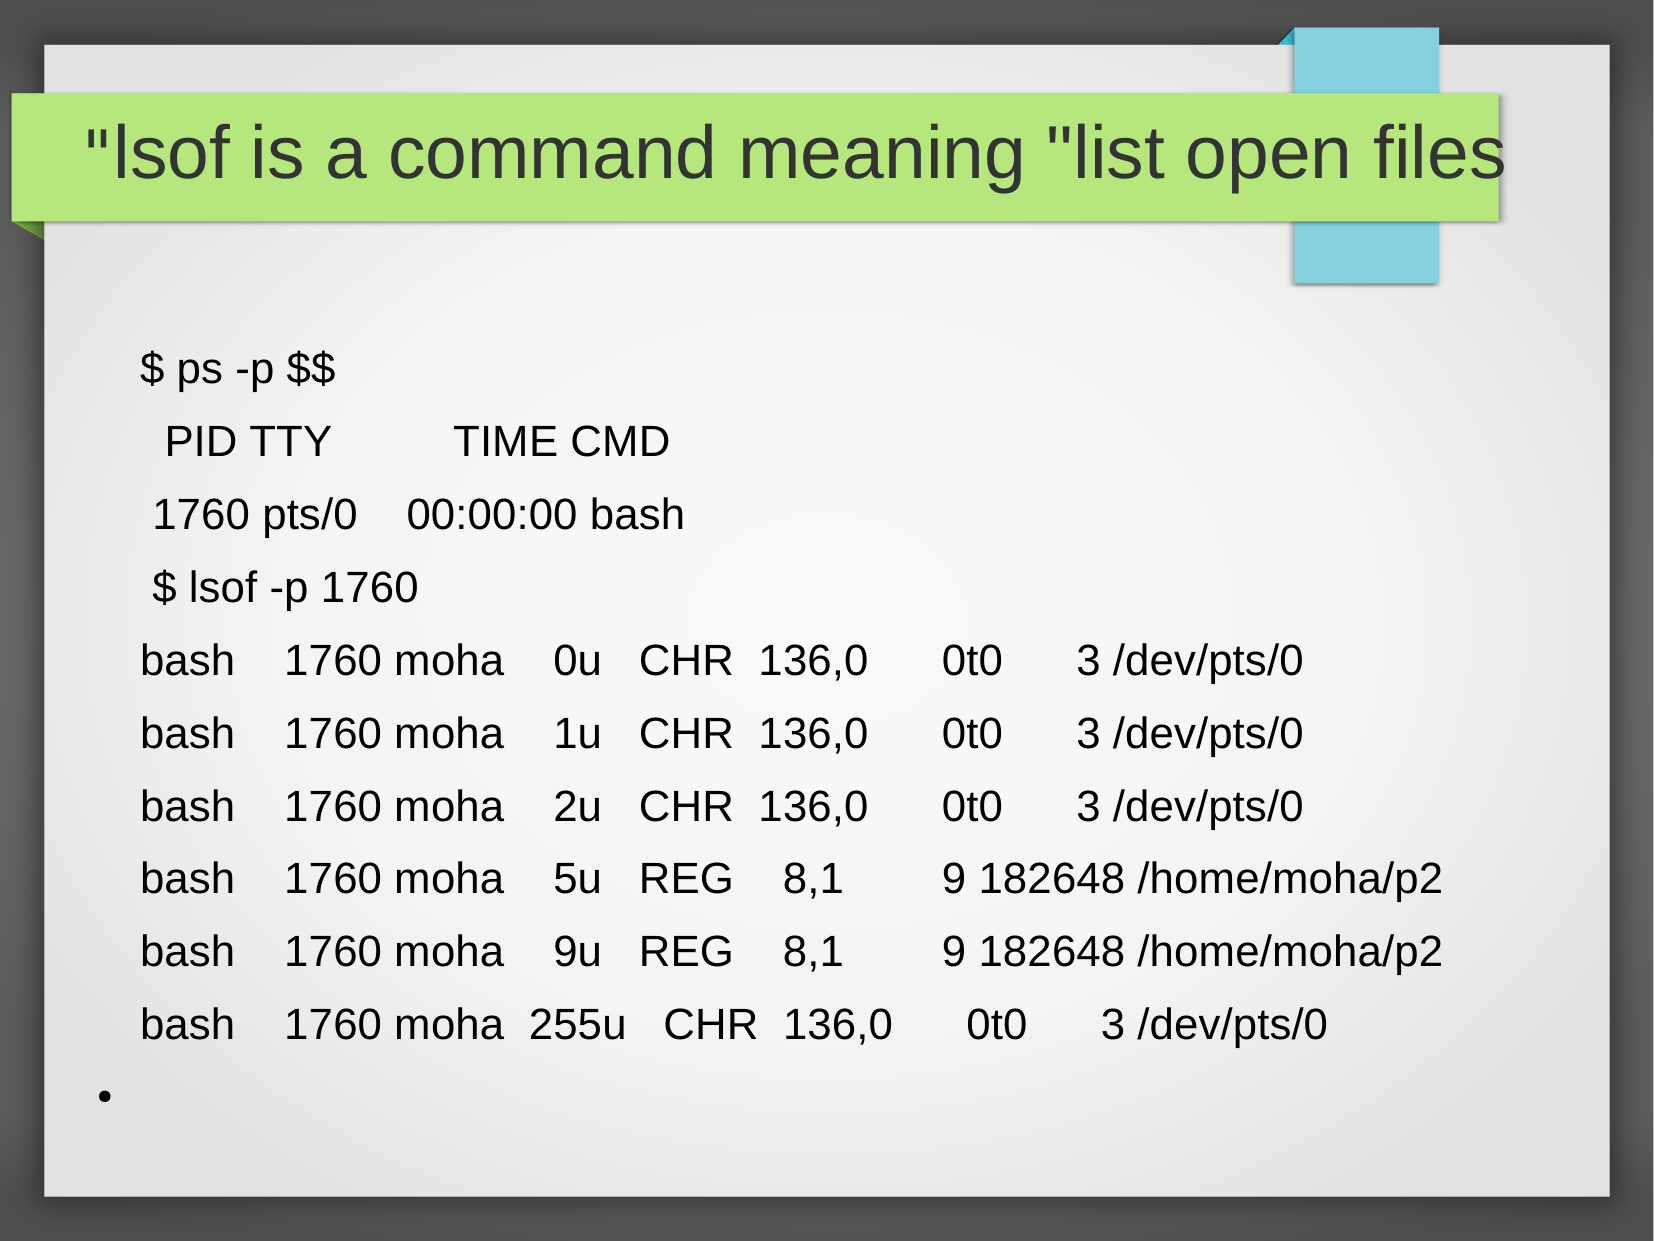

# lsof is a command meaning "list open files"
$ ps -p $$
 PID TTY TIME CMD
 1760 pts/0 00:00:00 bash
 $ lsof -p 1760
bash 1760 moha 0u CHR 136,0 0t0 3 /dev/pts/0
bash 1760 moha 1u CHR 136,0 0t0 3 /dev/pts/0
bash 1760 moha 2u CHR 136,0 0t0 3 /dev/pts/0
bash 1760 moha 5u REG 8,1 9 182648 /home/moha/p2
bash 1760 moha 9u REG 8,1 9 182648 /home/moha/p2
bash 1760 moha 255u CHR 136,0 0t0 3 /dev/pts/0